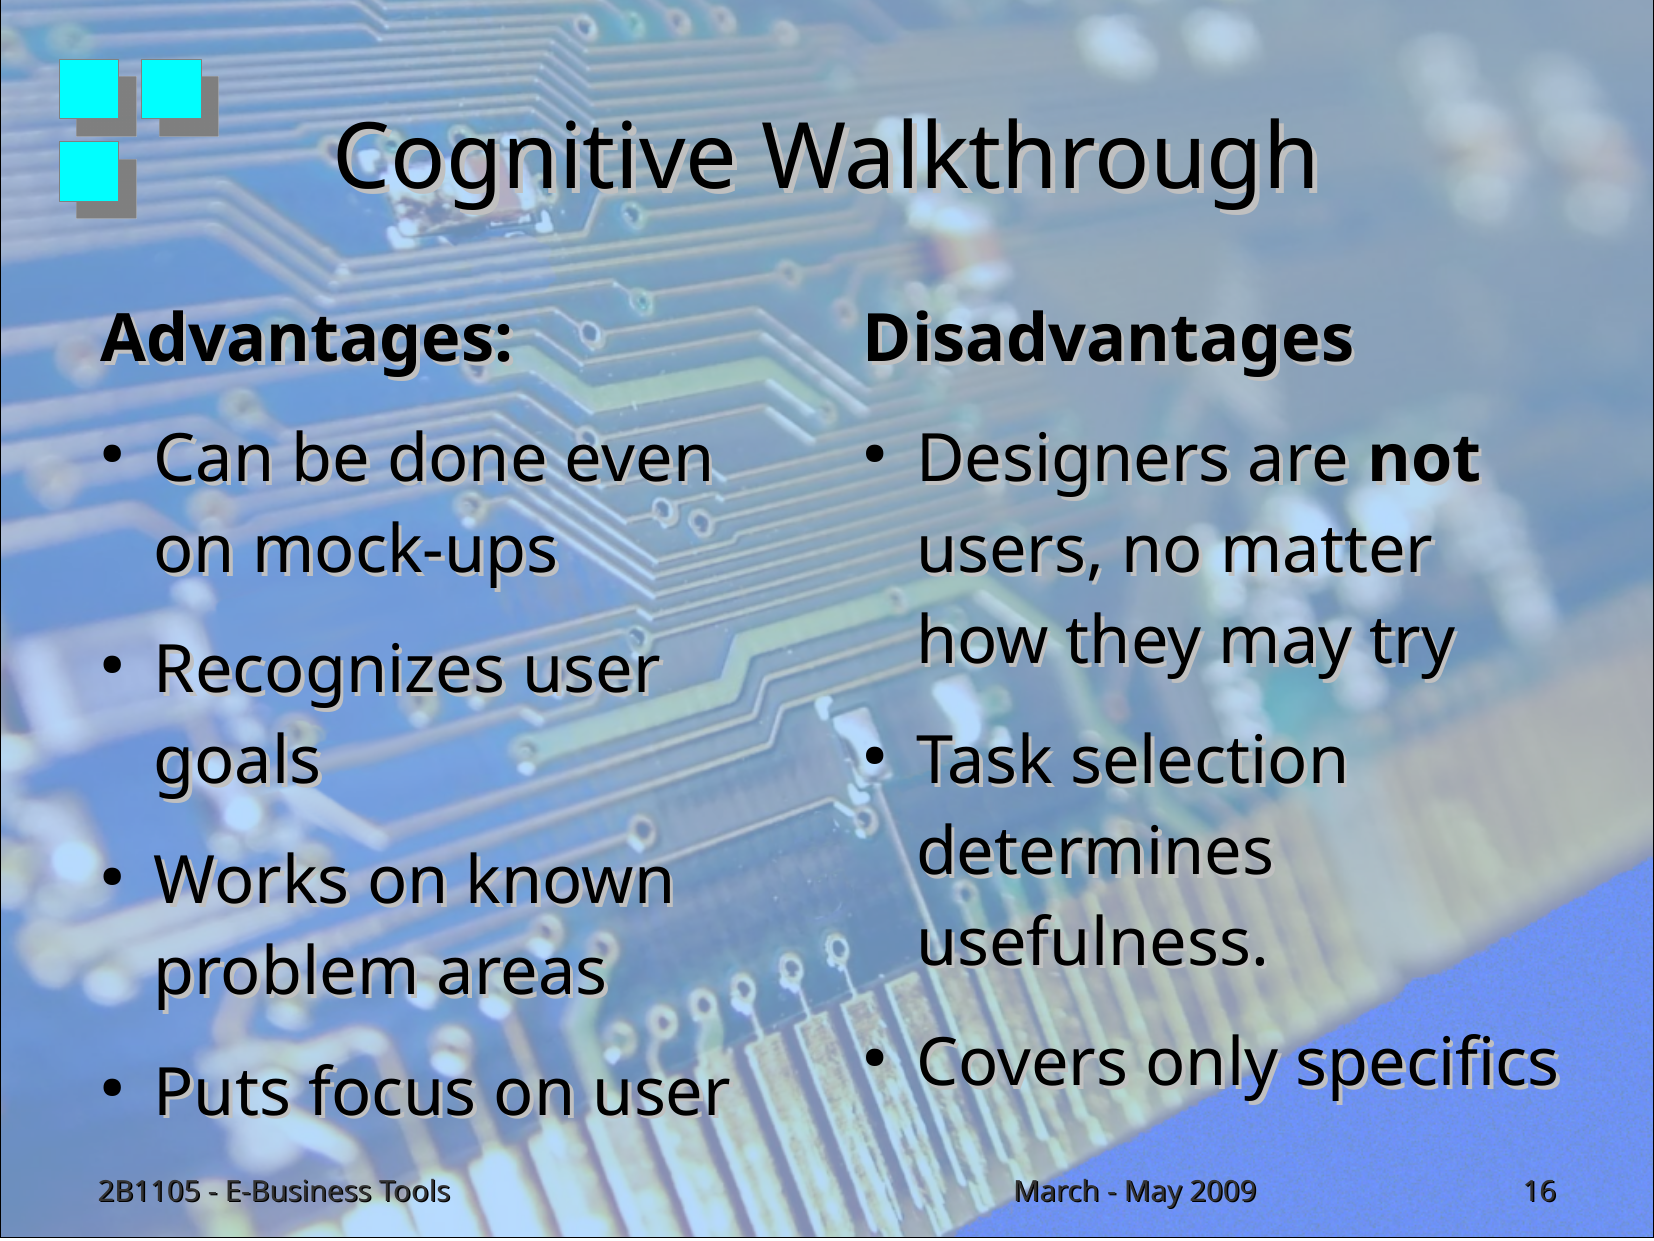

# Cognitive Walkthrough
Advantages:
Can be done even on mock-ups
Recognizes user goals
Works on known problem areas
Puts focus on user
Disadvantages
Designers are not users, no matter how they may try
Task selection determines usefulness.
Covers only specifics